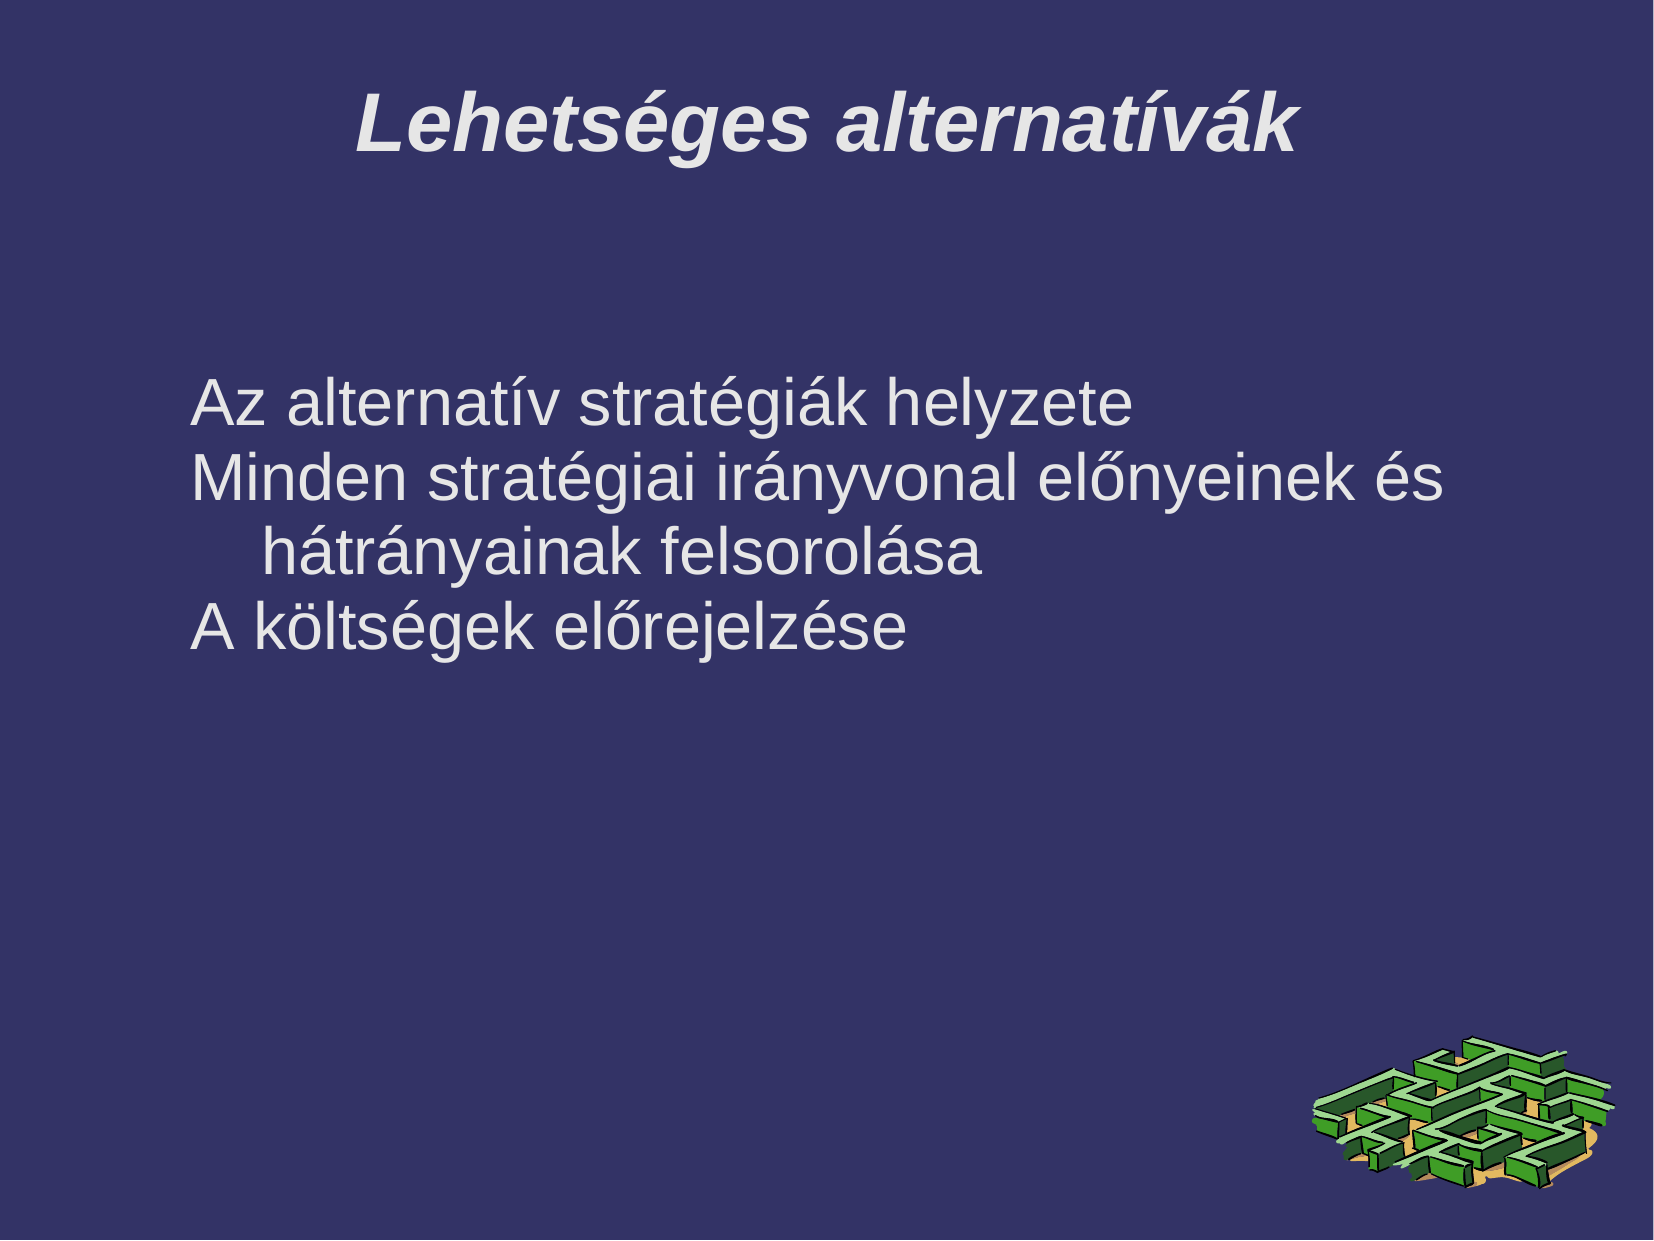

# Lehetséges alternatívák
Az alternatív stratégiák helyzete
Minden stratégiai irányvonal előnyeinek és hátrányainak felsorolása
A költségek előrejelzése